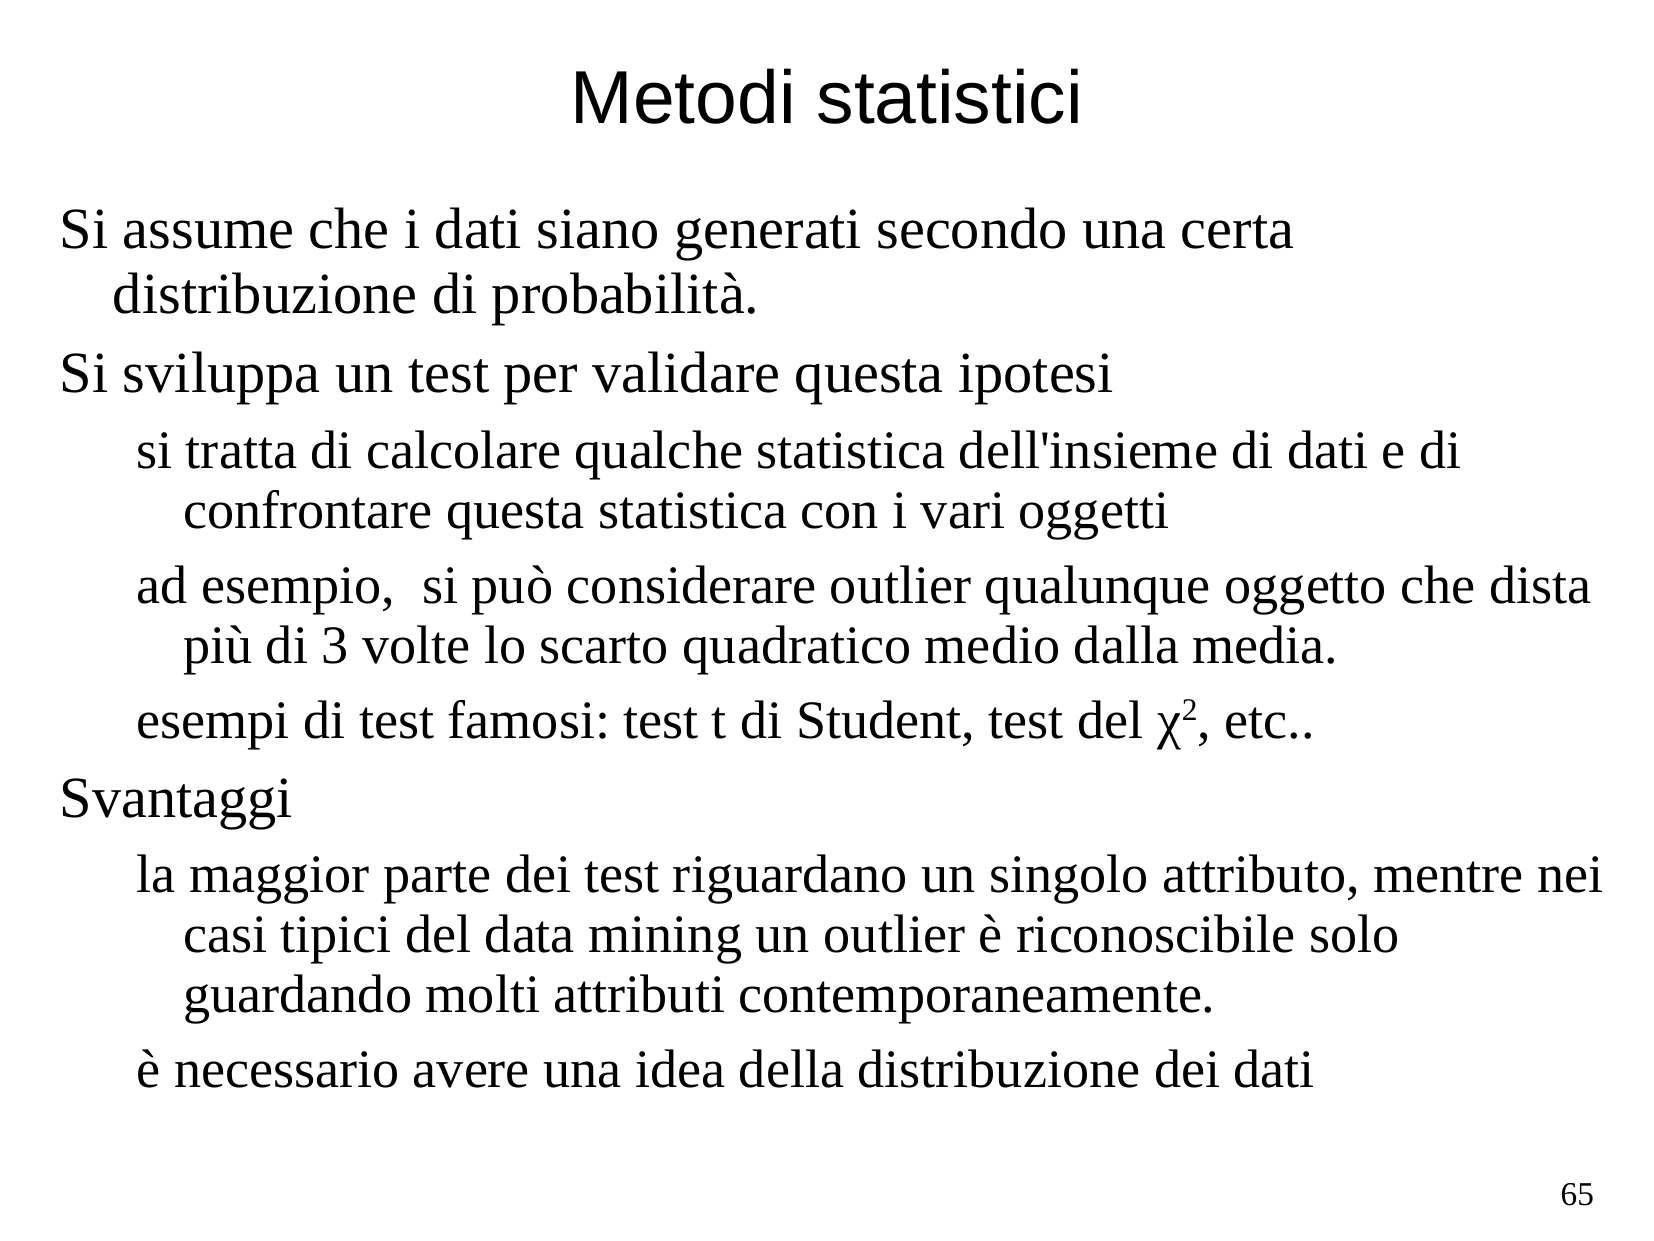

# Metodi statistici
Si assume che i dati siano generati secondo una certa distribuzione di probabilità.
Si sviluppa un test per validare questa ipotesi
si tratta di calcolare qualche statistica dell'insieme di dati e di confrontare questa statistica con i vari oggetti
ad esempio, si può considerare outlier qualunque oggetto che dista più di 3 volte lo scarto quadratico medio dalla media.
esempi di test famosi: test t di Student, test del χ2, etc..
Svantaggi
la maggior parte dei test riguardano un singolo attributo, mentre nei casi tipici del data mining un outlier è riconoscibile solo guardando molti attributi contemporaneamente.
è necessario avere una idea della distribuzione dei dati